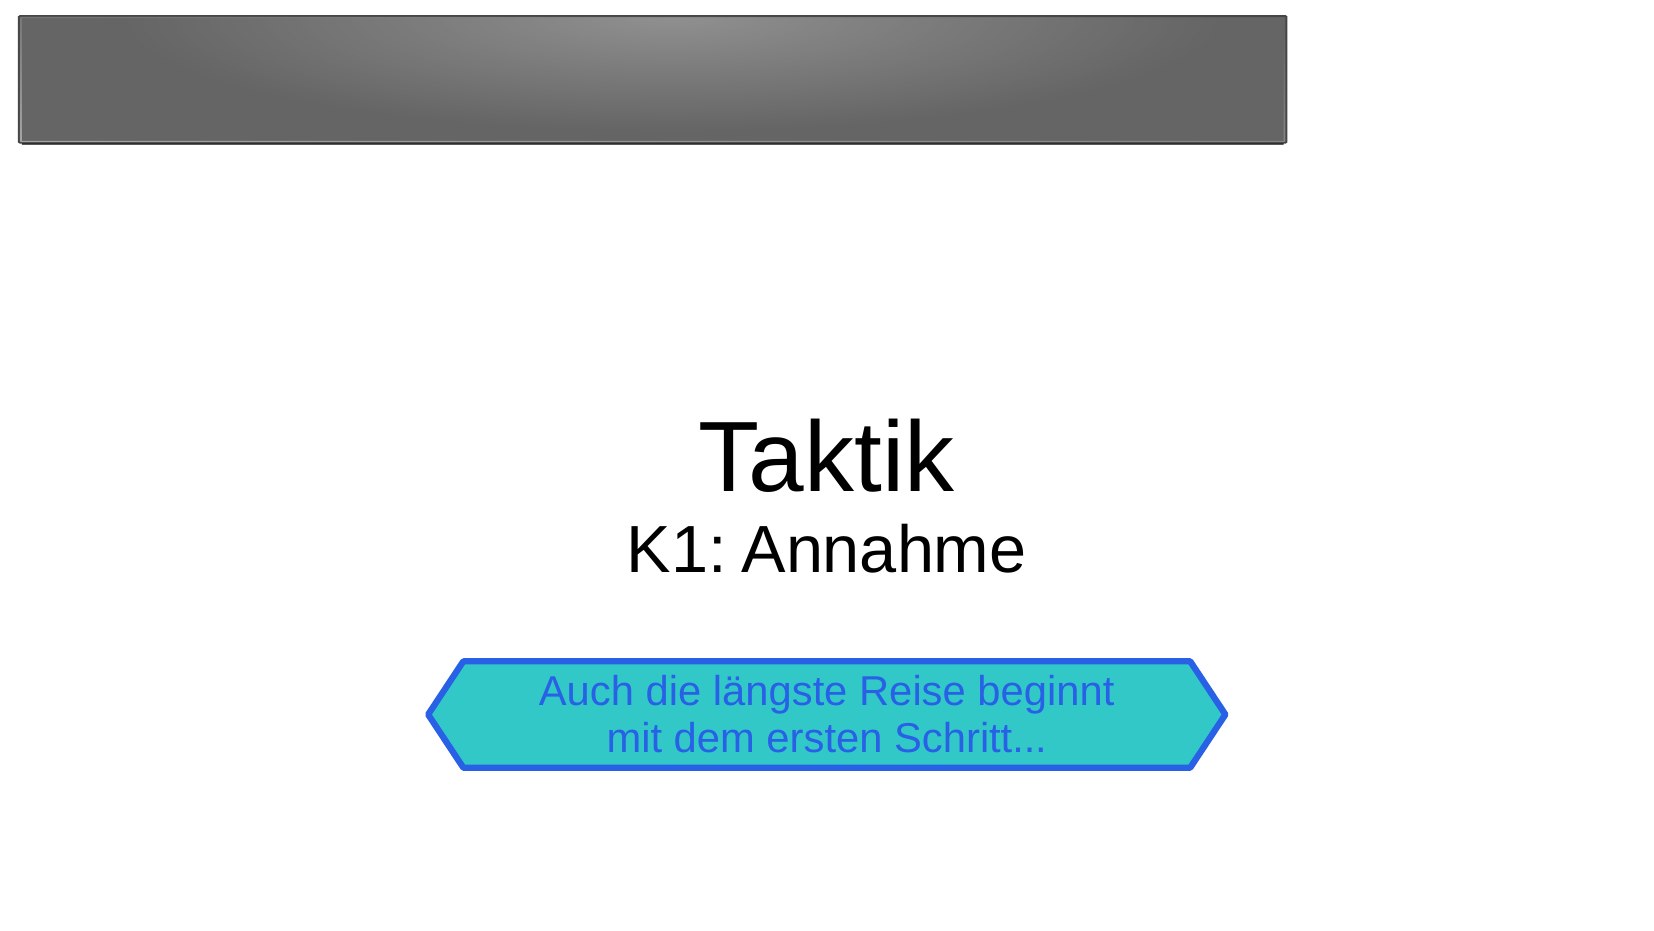

# Taktik
K1: Annahme
Auch die längste Reise beginnt
mit dem ersten Schritt...